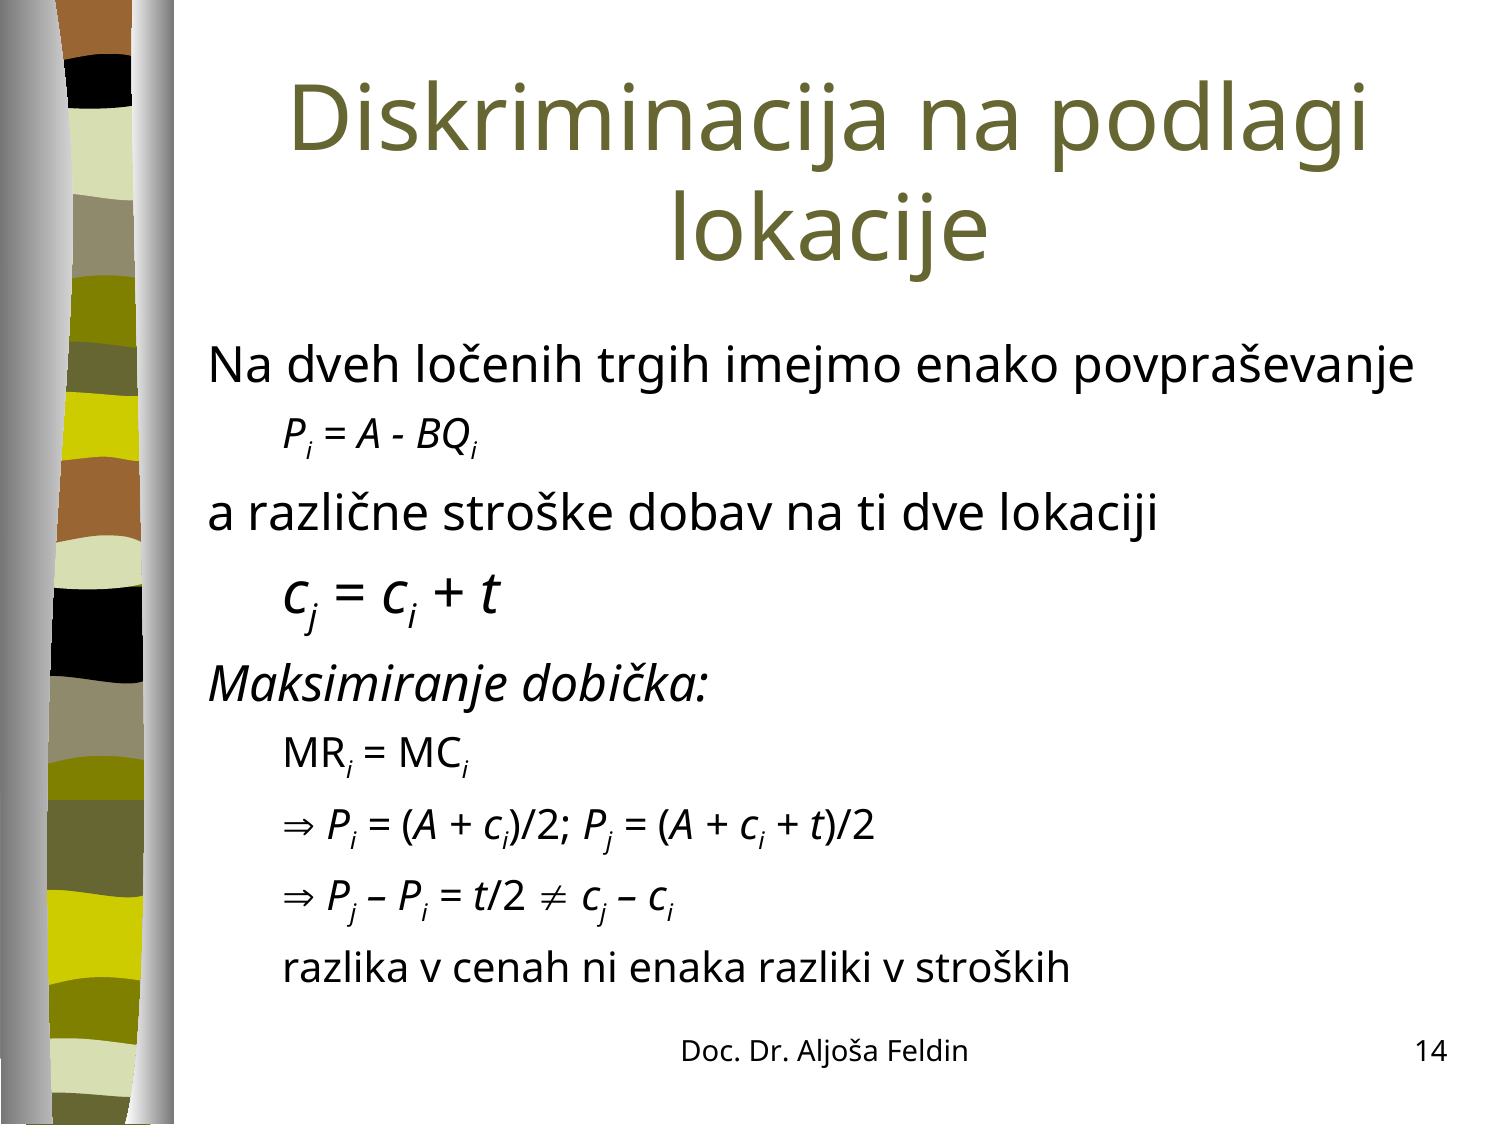

# Diskriminacija na podlagi lokacije
Na dveh ločenih trgih imejmo enako povpraševanje
Pi = A - BQi
a različne stroške dobav na ti dve lokaciji
cj = ci + t
Maksimiranje dobička:
MRi = MCi
 Pi = (A + ci)/2; Pj = (A + ci + t)/2
 Pj – Pi = t/2  cj – ci
razlika v cenah ni enaka razliki v stroških
Doc. Dr. Aljoša Feldin